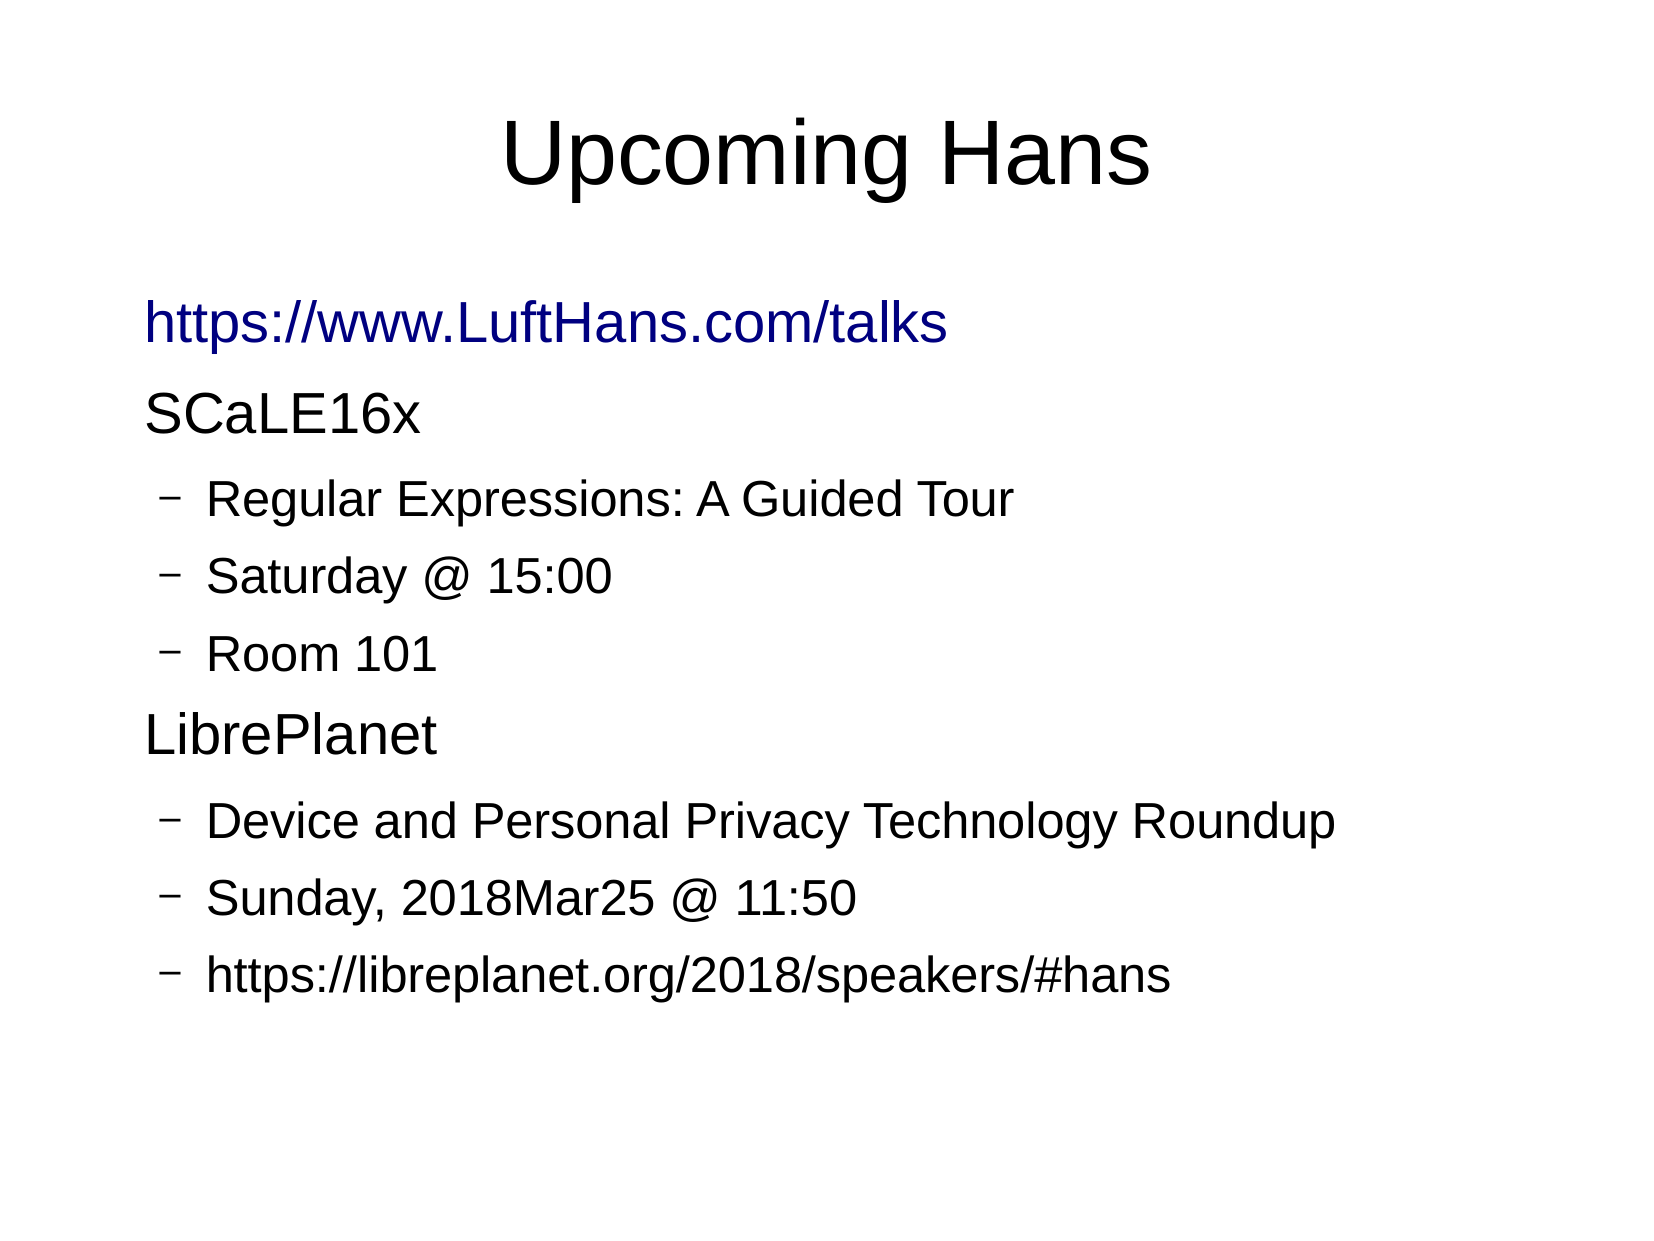

# Upcoming Hans
https://www.LuftHans.com/talks
SCaLE16x
Regular Expressions: A Guided Tour
Saturday @ 15:00
Room 101
LibrePlanet
Device and Personal Privacy Technology Roundup
Sunday, 2018Mar25 @ 11:50
https://libreplanet.org/2018/speakers/#hans